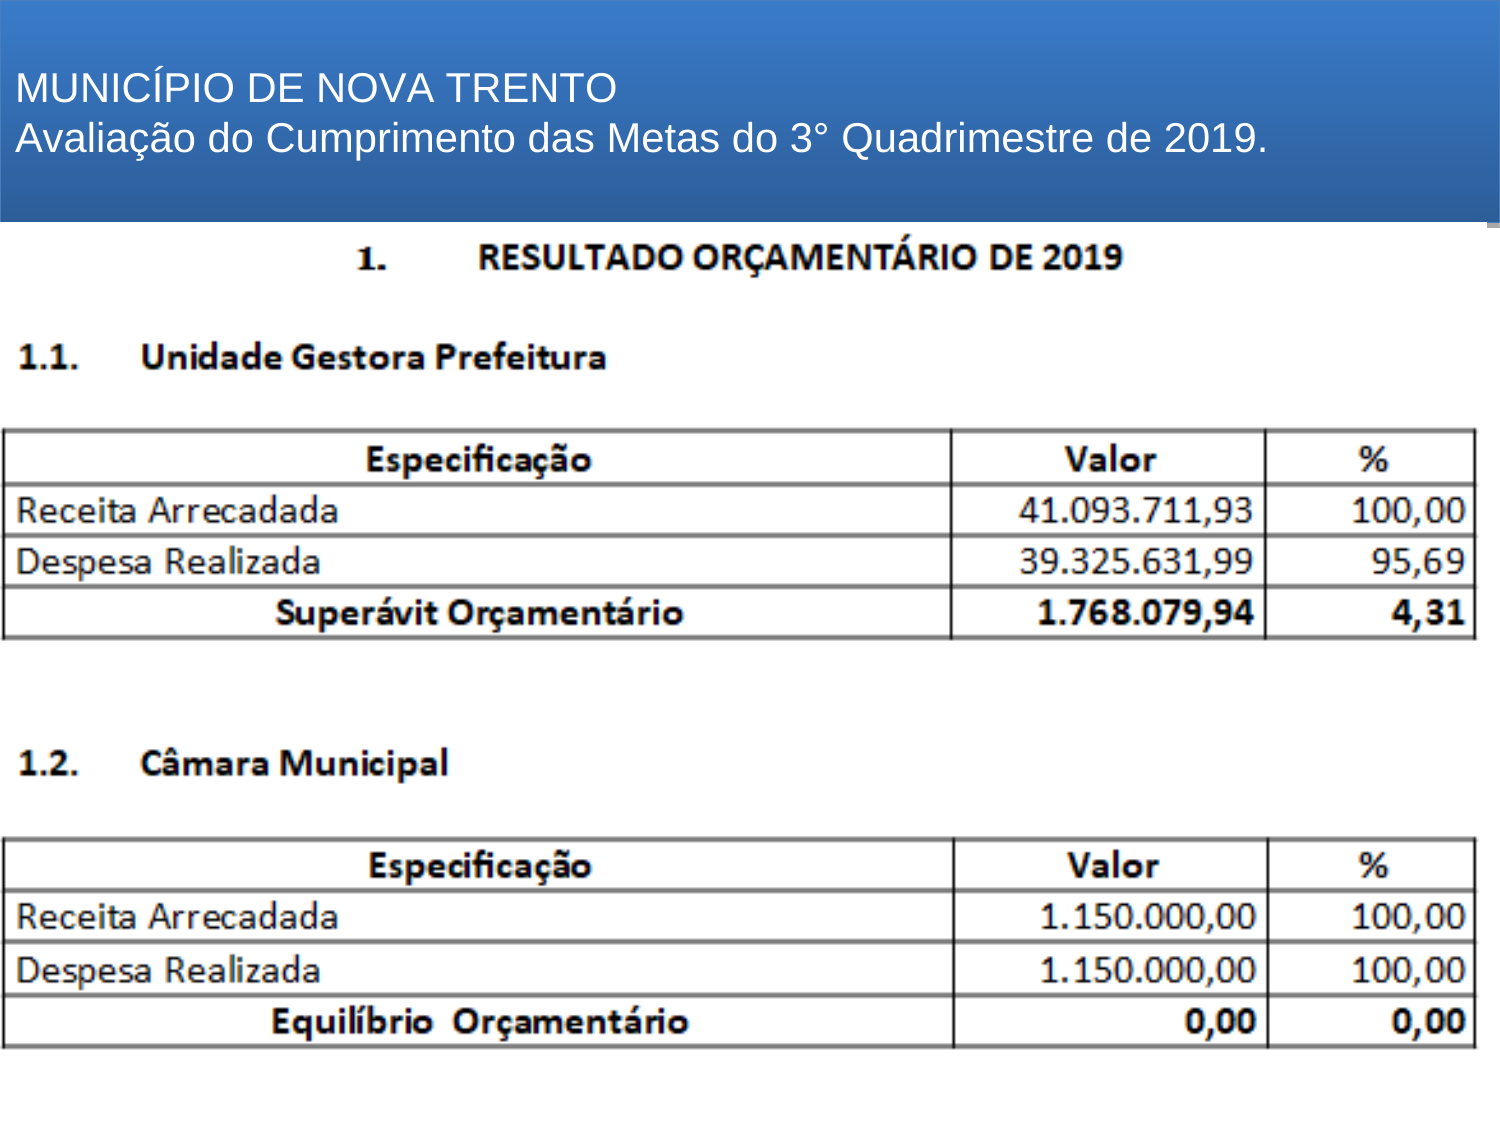

# MUNICÍPIO DE NOVA TRENTO Avaliação do Cumprimento das Metas do 3° Quadrimestre de 2019.